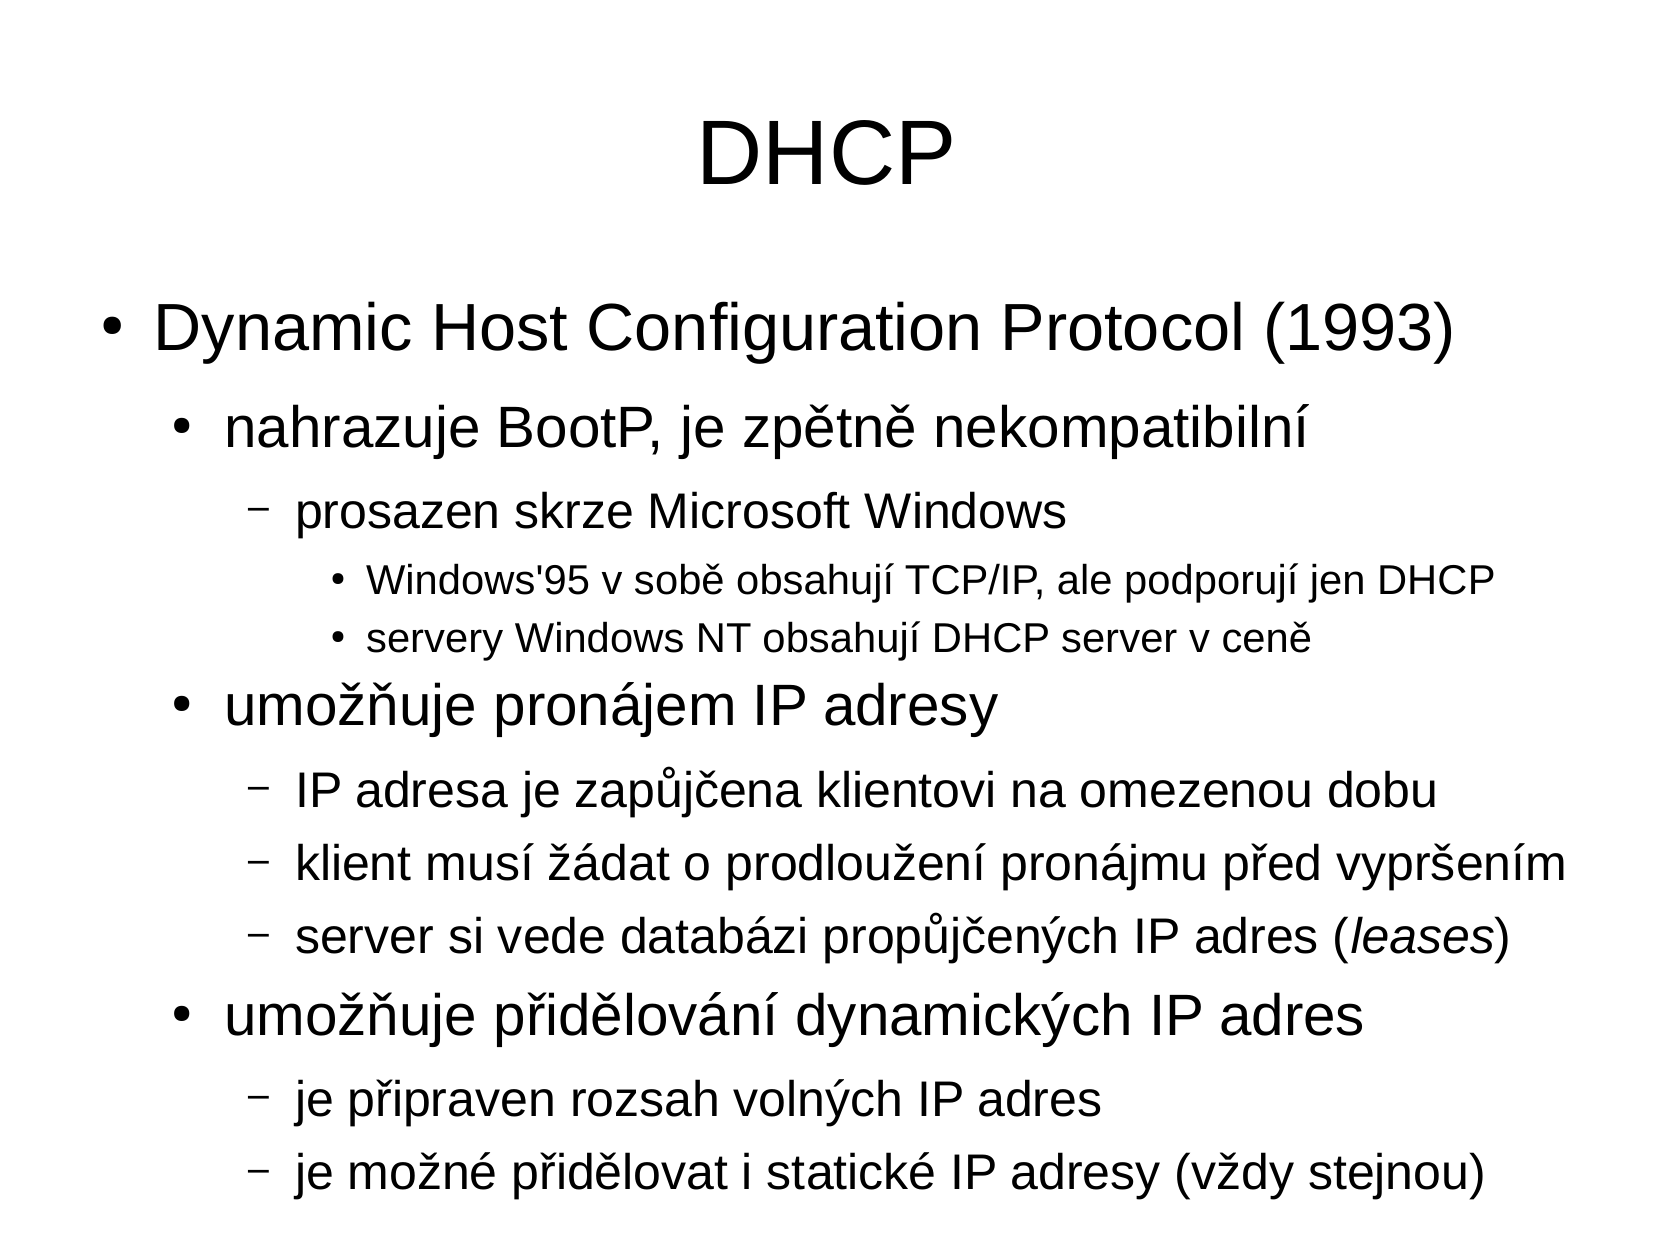

# DHCP
Dynamic Host Configuration Protocol (1993)
nahrazuje BootP, je zpětně nekompatibilní
prosazen skrze Microsoft Windows
Windows'95 v sobě obsahují TCP/IP, ale podporují jen DHCP
servery Windows NT obsahují DHCP server v ceně
umožňuje pronájem IP adresy
IP adresa je zapůjčena klientovi na omezenou dobu
klient musí žádat o prodloužení pronájmu před vypršením
server si vede databázi propůjčených IP adres (leases)
umožňuje přidělování dynamických IP adres
je připraven rozsah volných IP adres
je možné přidělovat i statické IP adresy (vždy stejnou)